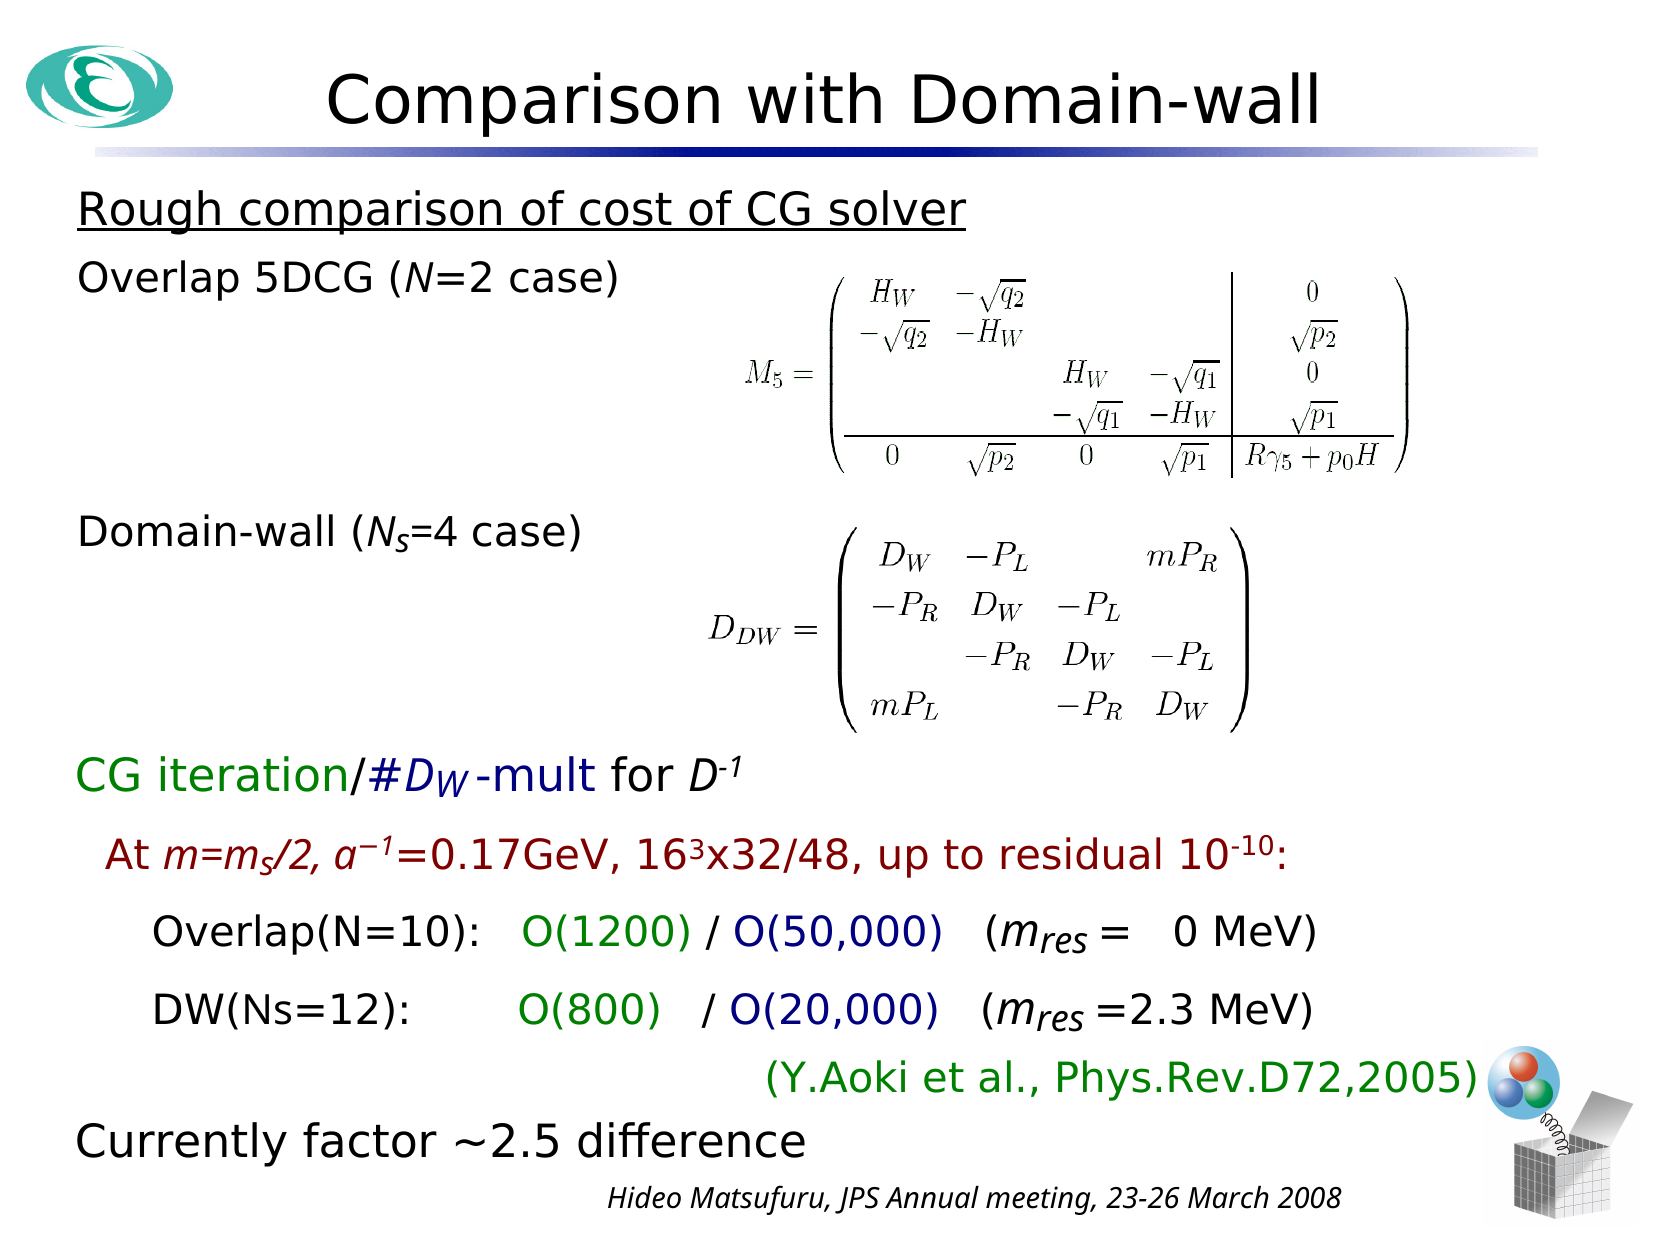

# Comparison with Domain-wall
Rough comparison of cost of CG solver
Overlap 5DCG (N=2 case)
Domain-wall (Ns=4 case)
CG iteration/#DW -mult for D-1
 At m=ms/2, a−1=0.17GeV, 163x32/48, up to residual 10-10:
Overlap(N=10): O(1200) / O(50,000) (mres = 0 MeV)
DW(Ns=12): O(800) / O(20,000) (mres =2.3 MeV)
 (Y.Aoki et al., Phys.Rev.D72,2005)
Currently factor ~2.5 difference